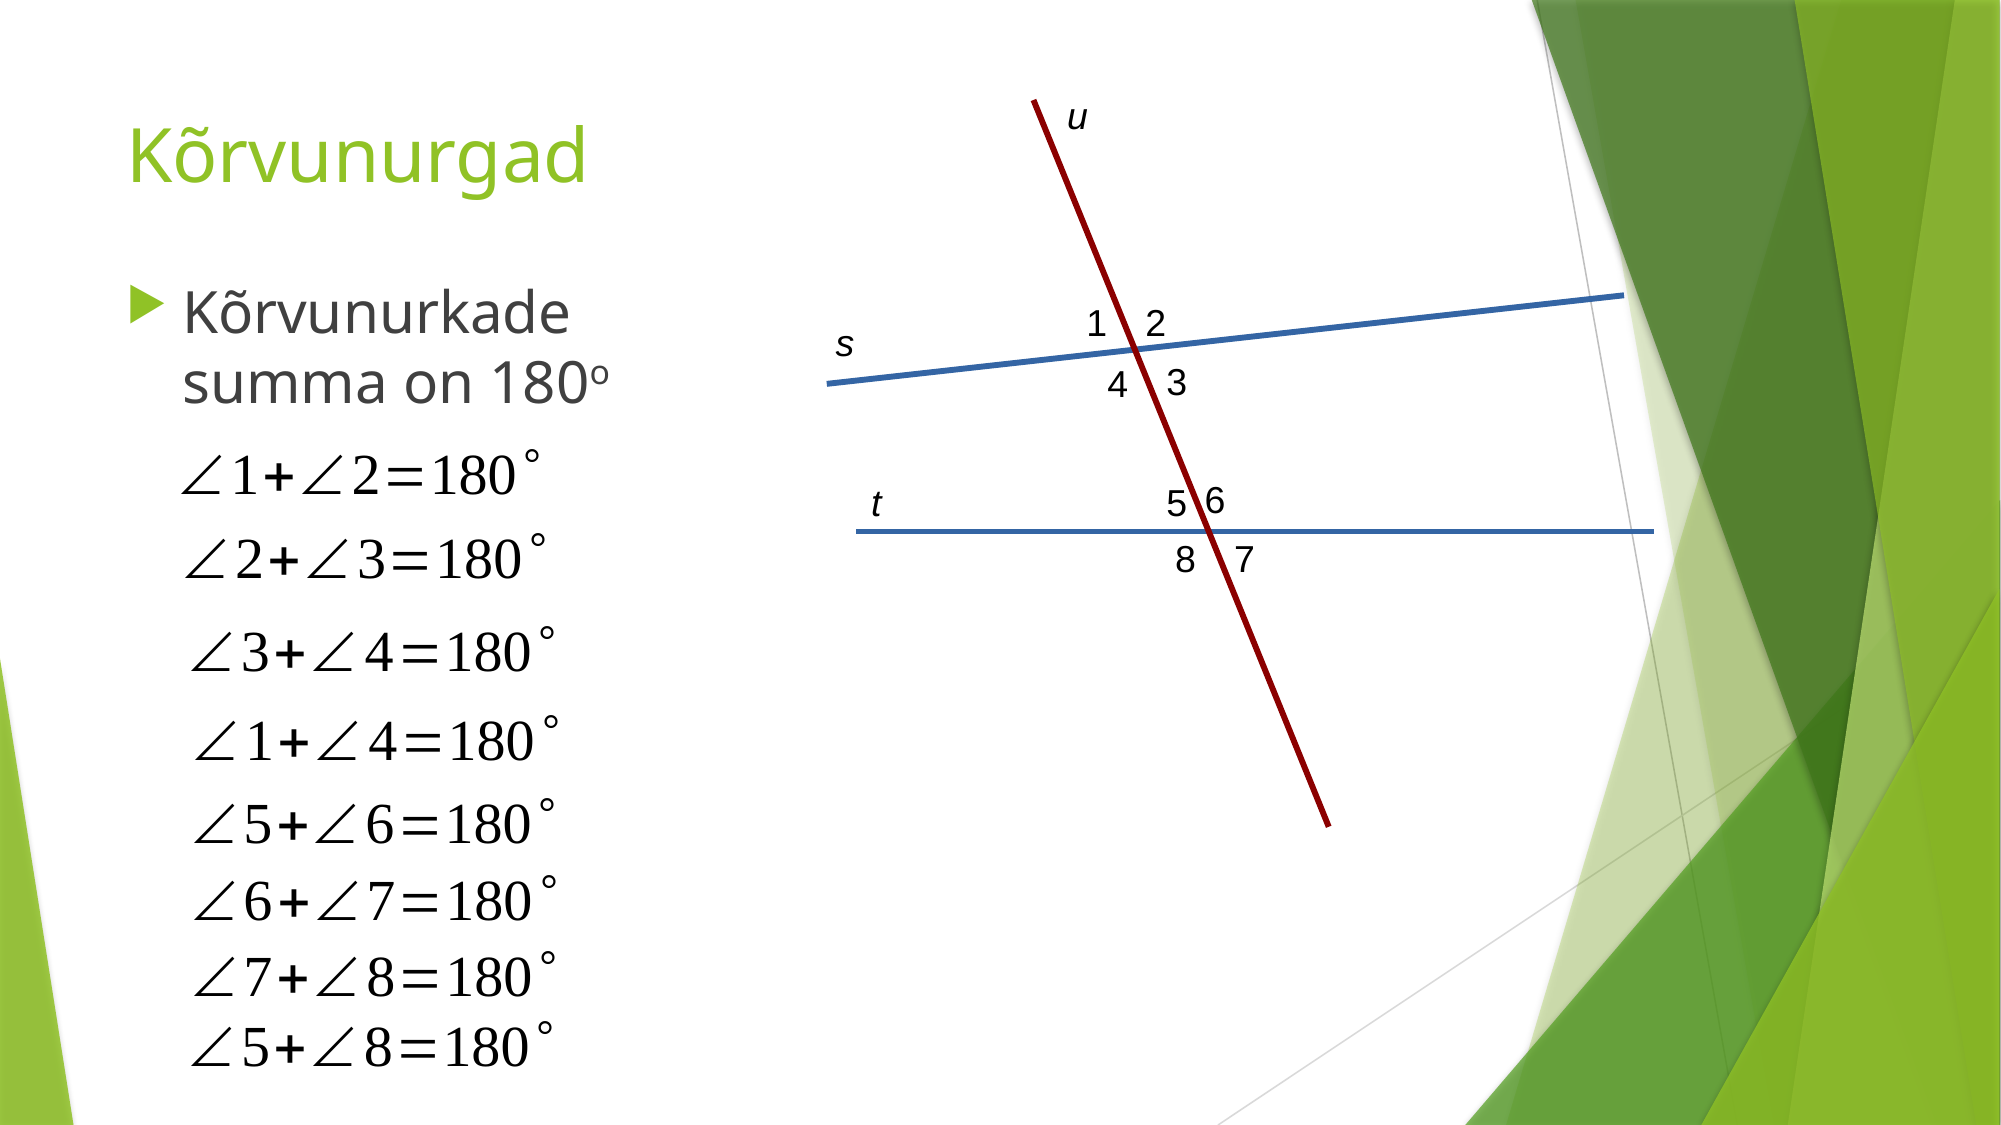

u
# Kõrvunurgad
Kõrvunurkade summa on 180o
1
2
s
3
4
6
t
5
8
7